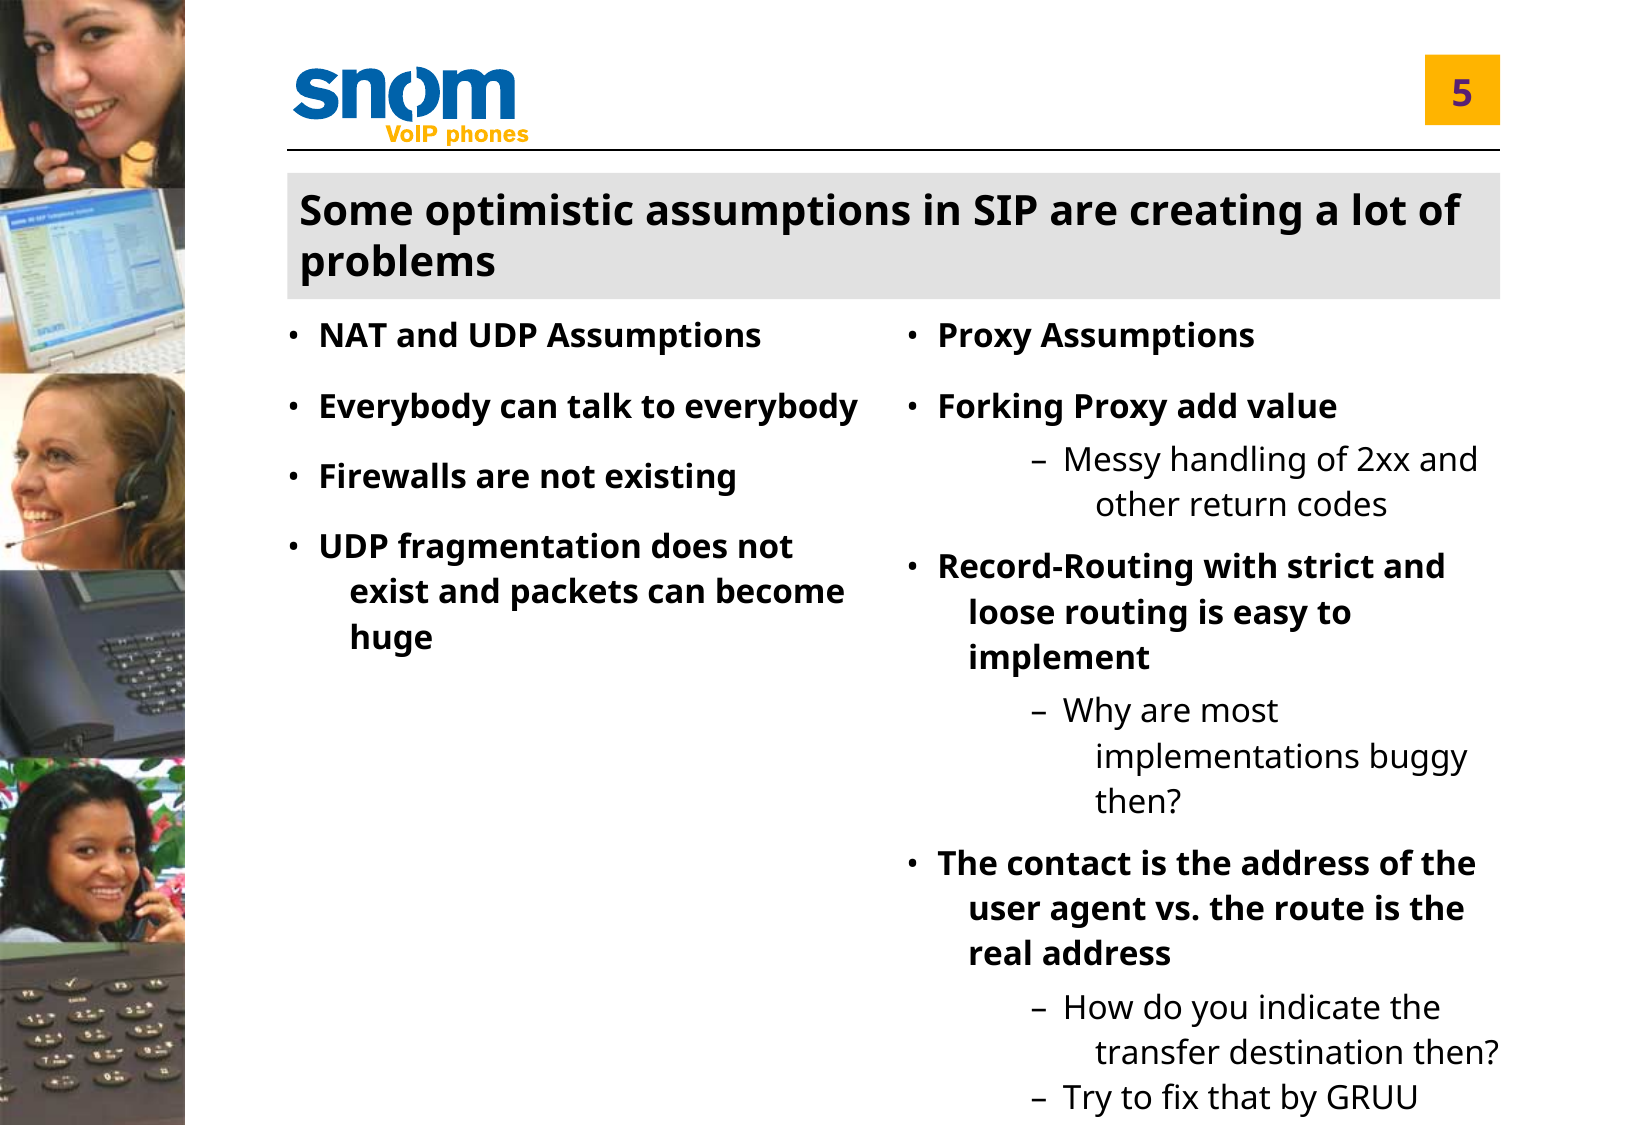

5
# Some optimistic assumptions in SIP are creating a lot of problems
NAT and UDP Assumptions
Everybody can talk to everybody
Firewalls are not existing
UDP fragmentation does not exist and packets can become huge
Proxy Assumptions
Forking Proxy add value
Messy handling of 2xx and other return codes
Record-Routing with strict and loose routing is easy to implement
Why are most implementations buggy then?
The contact is the address of the user agent vs. the route is the real address
How do you indicate the transfer destination then?
Try to fix that by GRUU